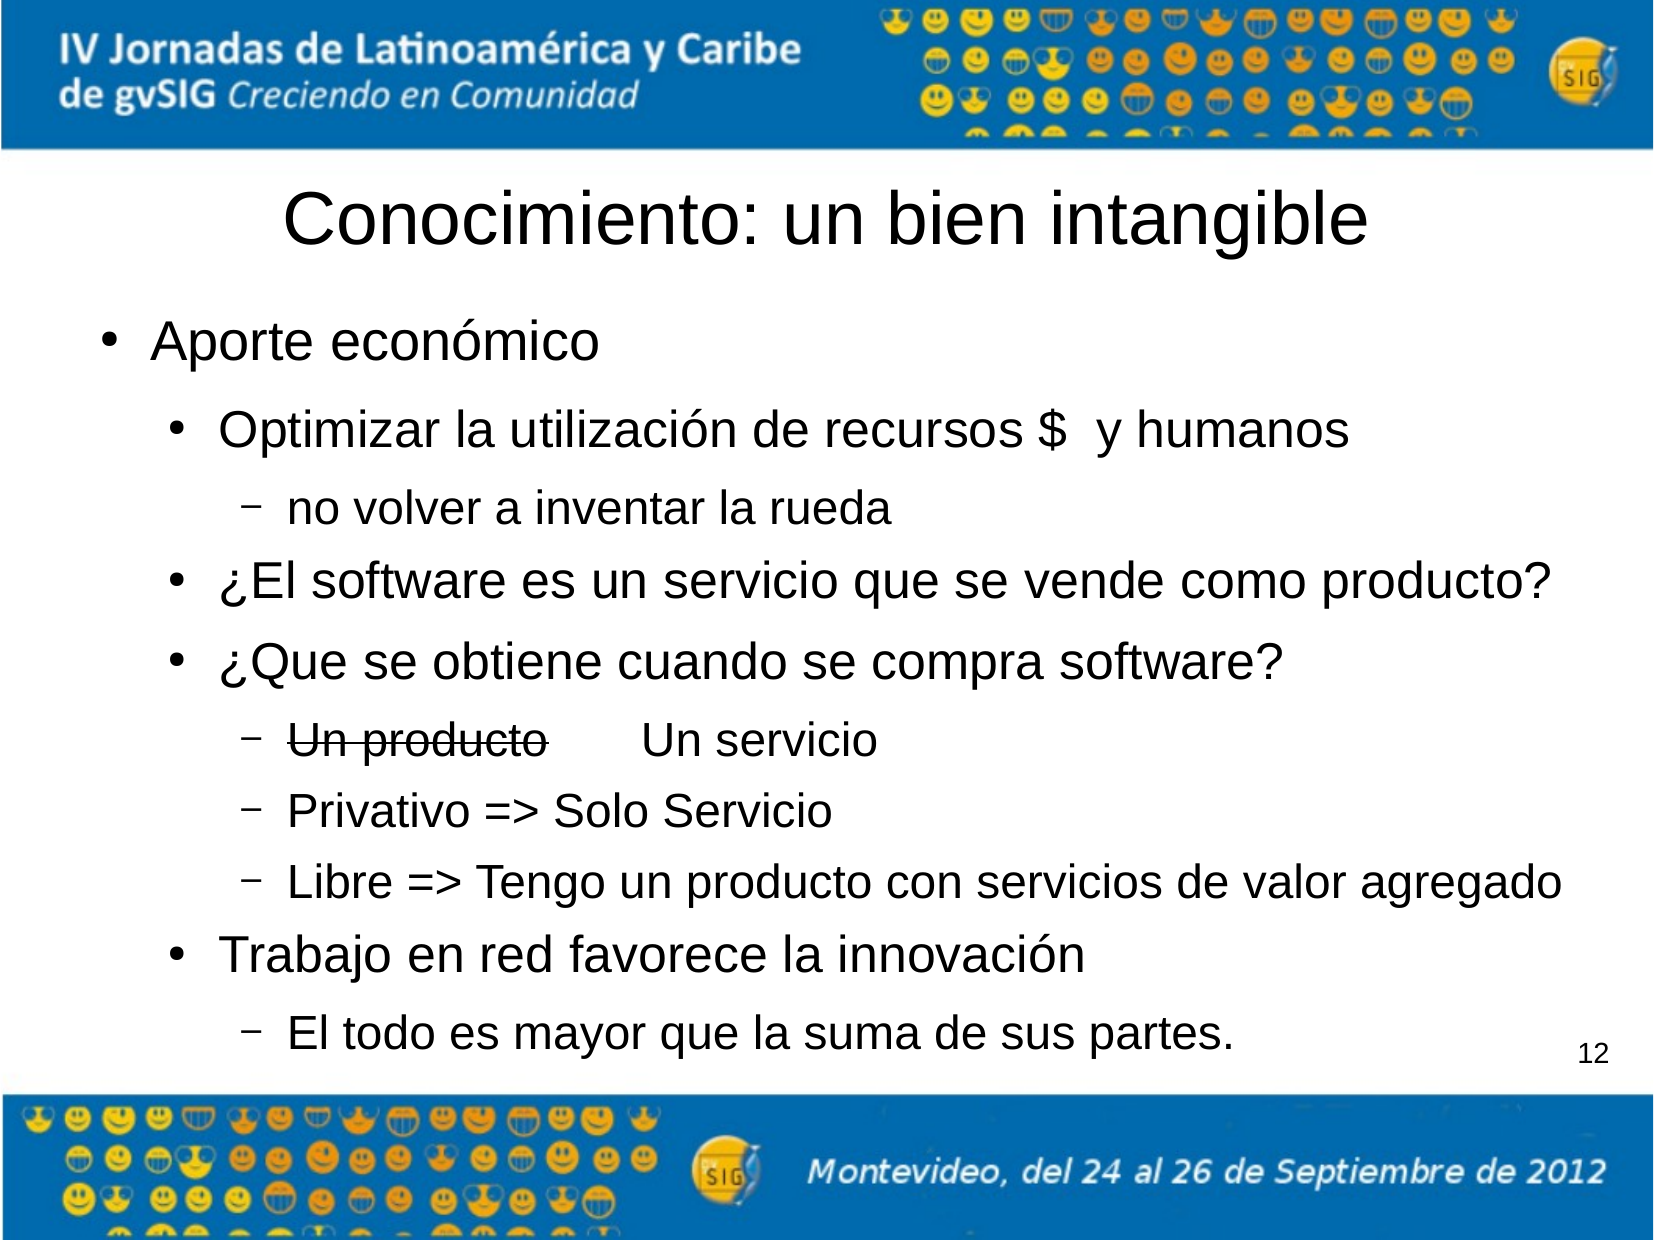

# Conocimiento: un bien intangible
Aporte económico
Optimizar la utilización de recursos $ y humanos
no volver a inventar la rueda
¿El software es un servicio que se vende como producto?
¿Que se obtiene cuando se compra software?
Un producto Un servicio
Privativo => Solo Servicio
Libre => Tengo un producto con servicios de valor agregado
Trabajo en red favorece la innovación
El todo es mayor que la suma de sus partes.
12